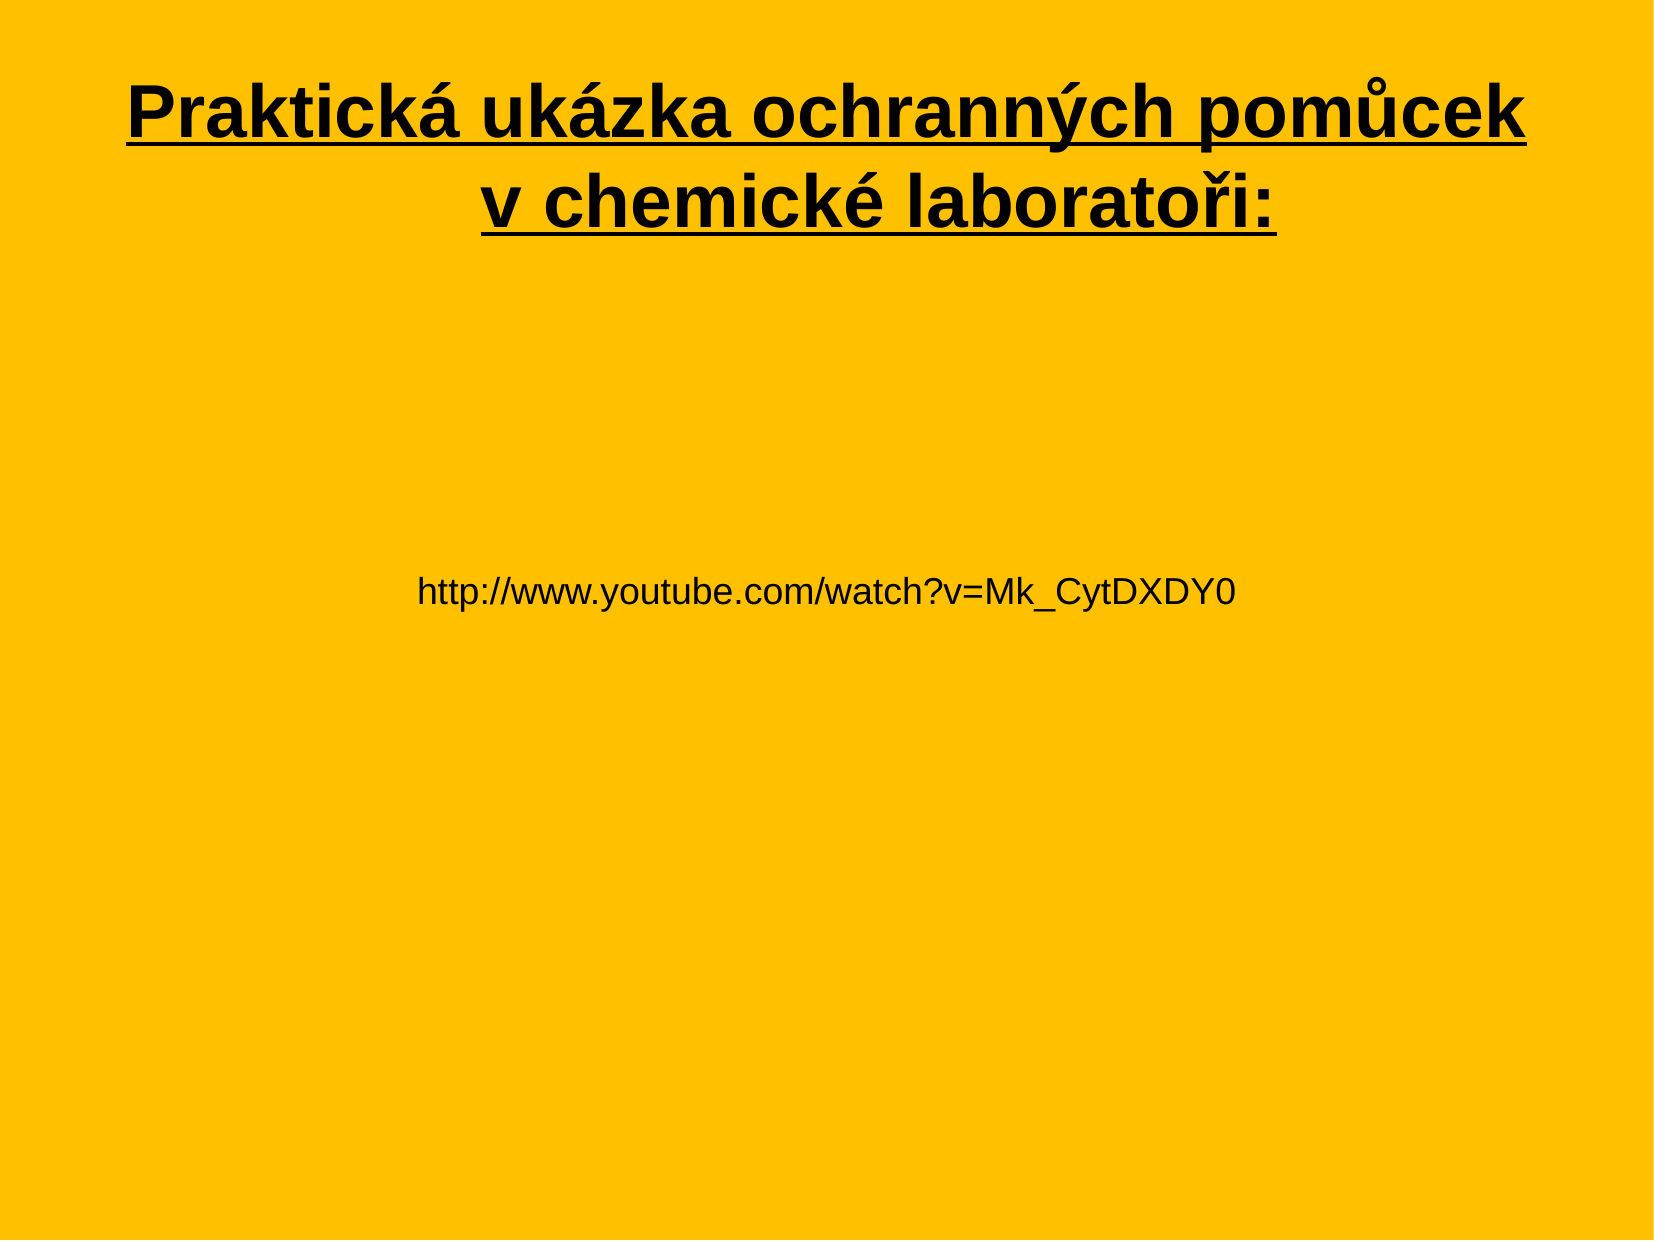

# Praktická ukázka ochranných pomůcek v chemické laboratoři:
http://www.youtube.com/watch?v=Mk_CytDXDY0